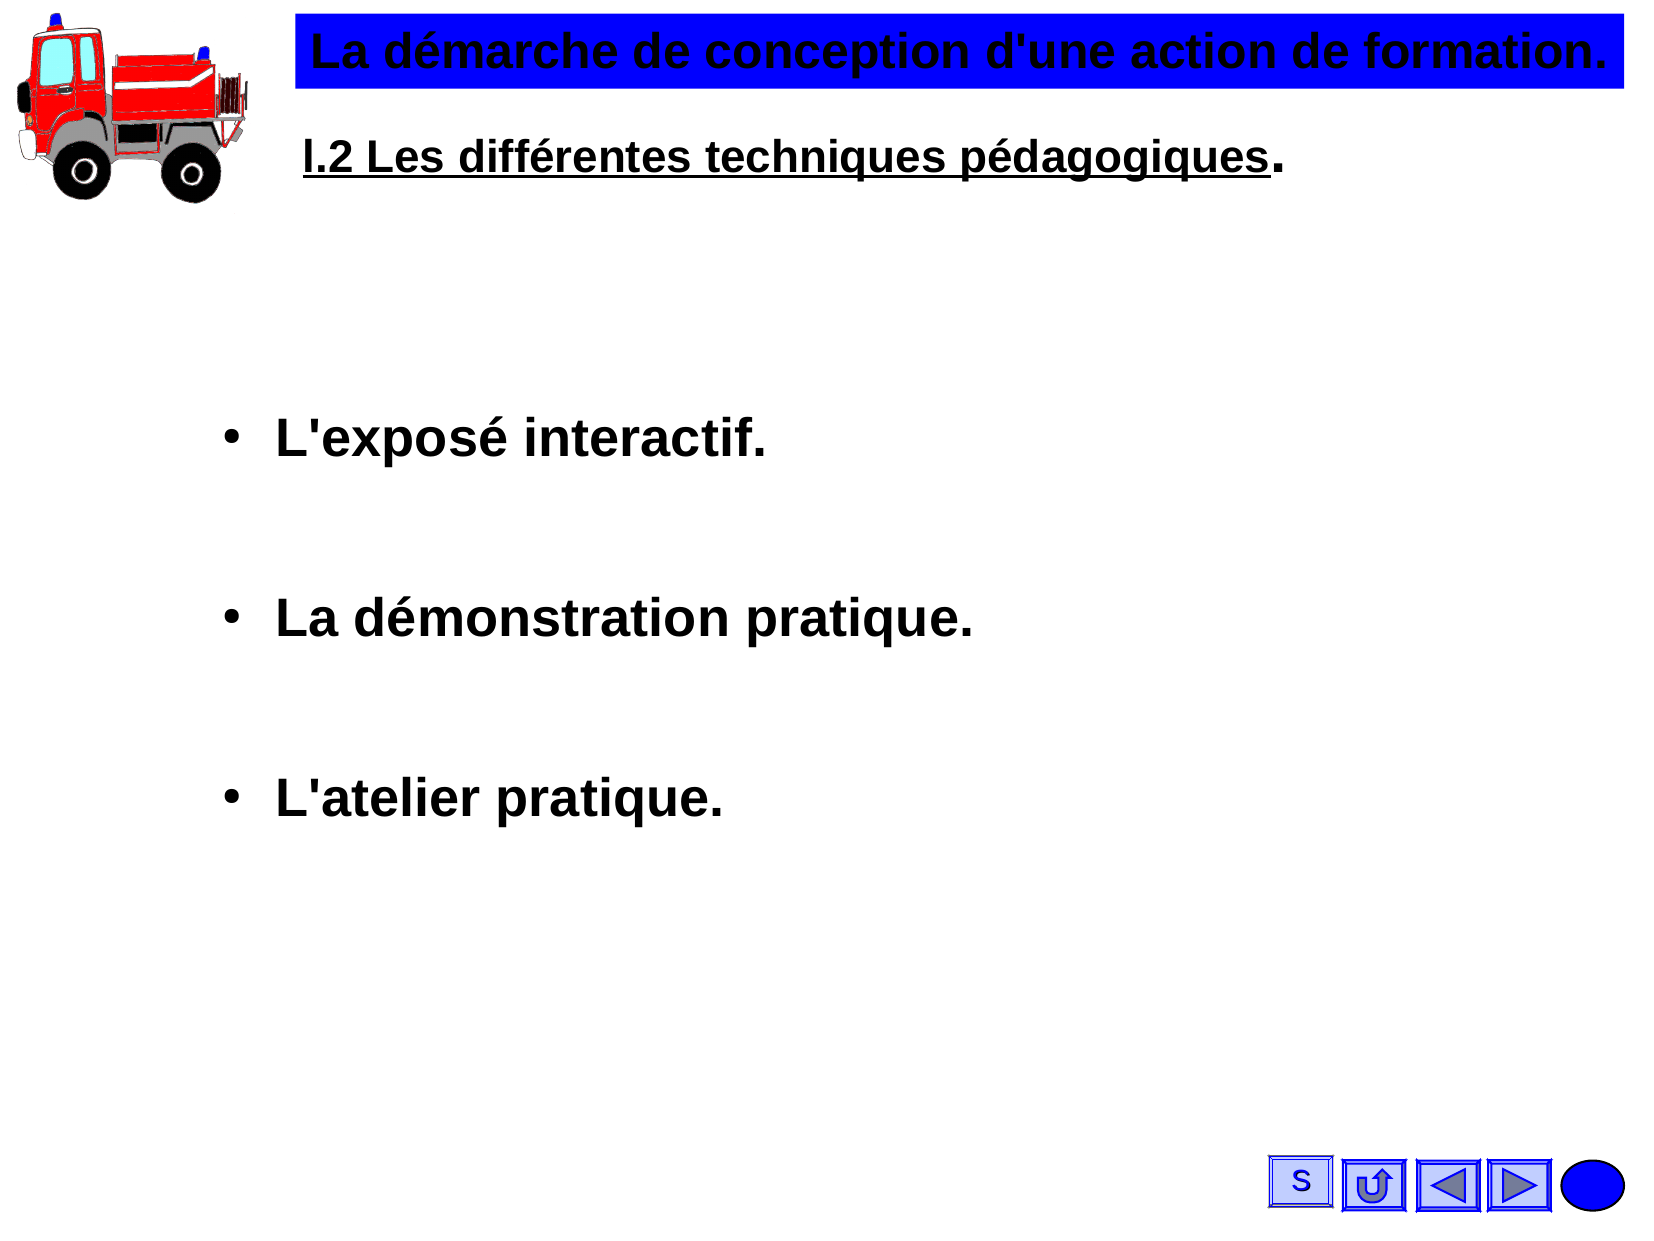

La démarche de conception d'une action de formation.
l.2 Les différentes techniques pédagogiques.
# L'exposé interactif.
La démonstration pratique.
L'atelier pratique.